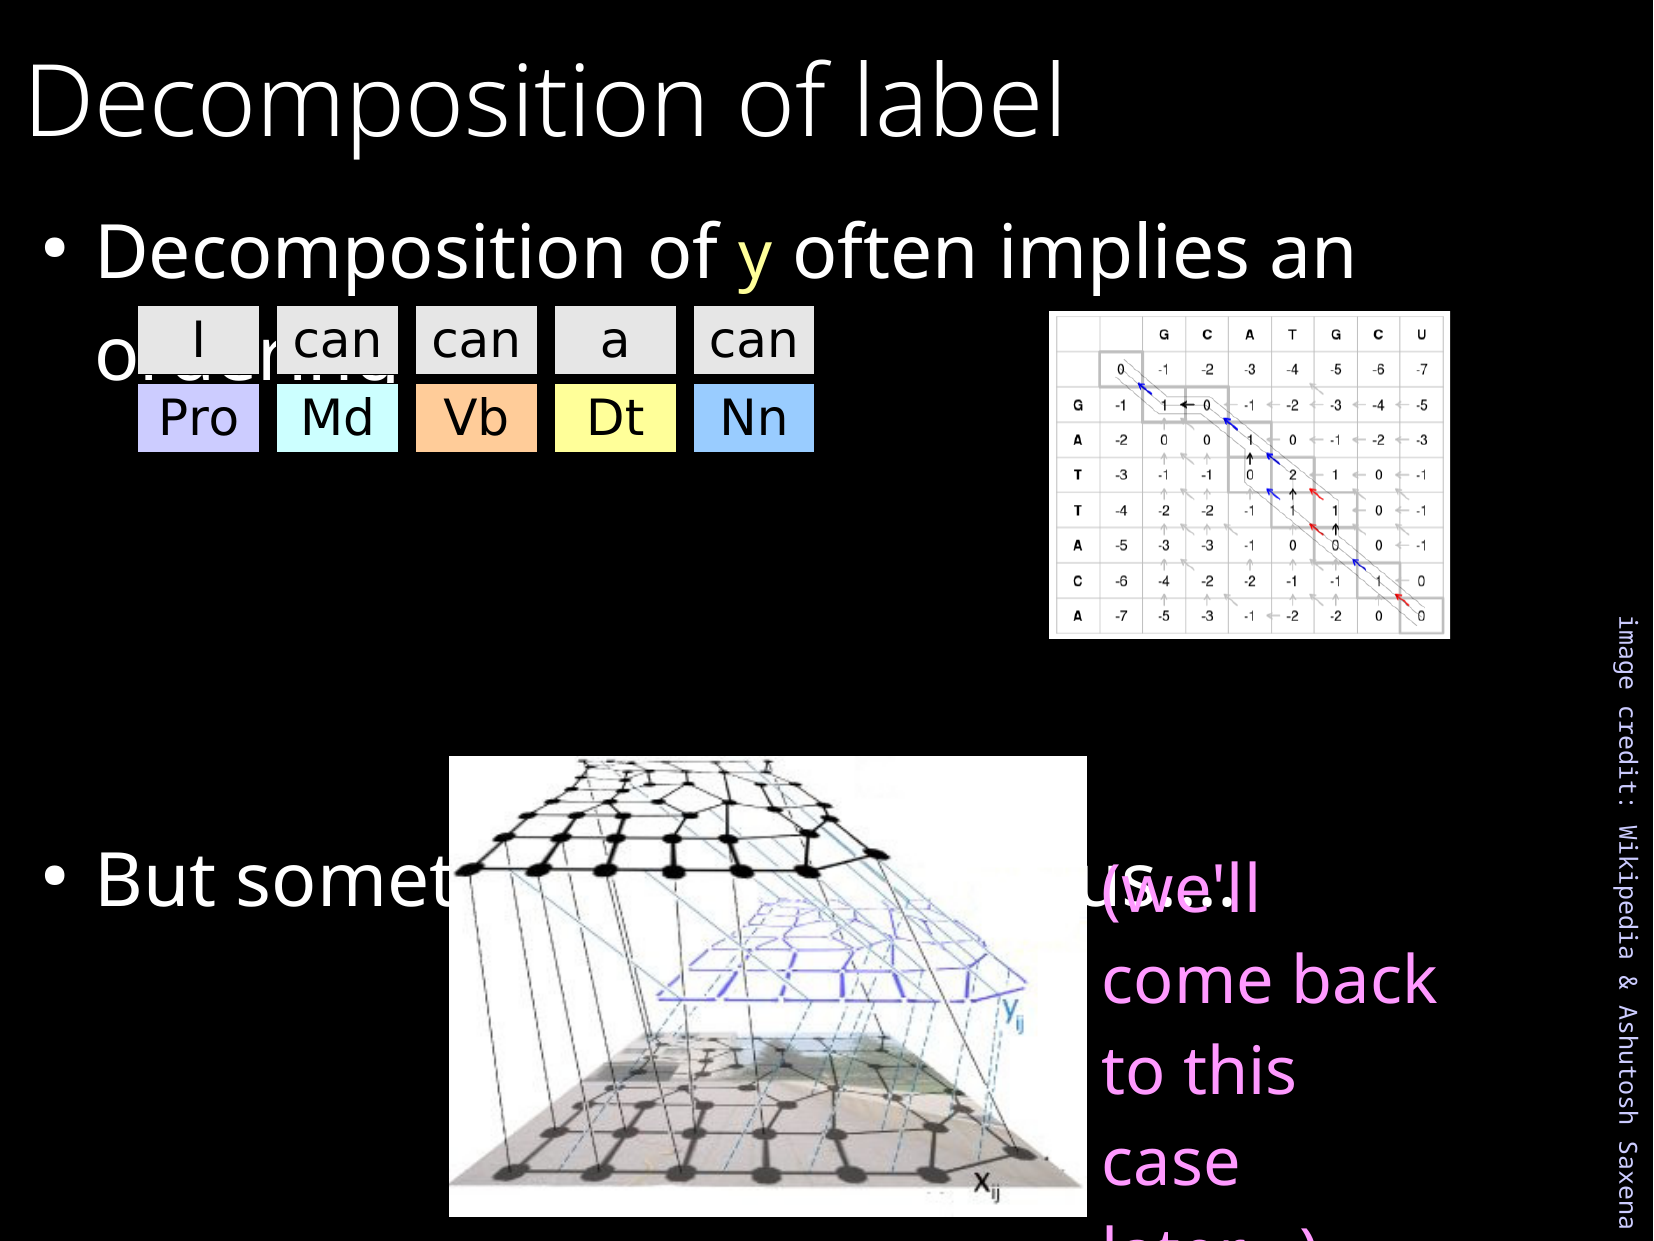

# Decomposition of label
Decomposition of y often implies an ordering
But sometimes not so obvious....
I
can
can
a
can
Pro
Md
Vb
Dt
Nn
(we'll come back to this case later...)
image credit: Wikipedia & Ashutosh Saxena